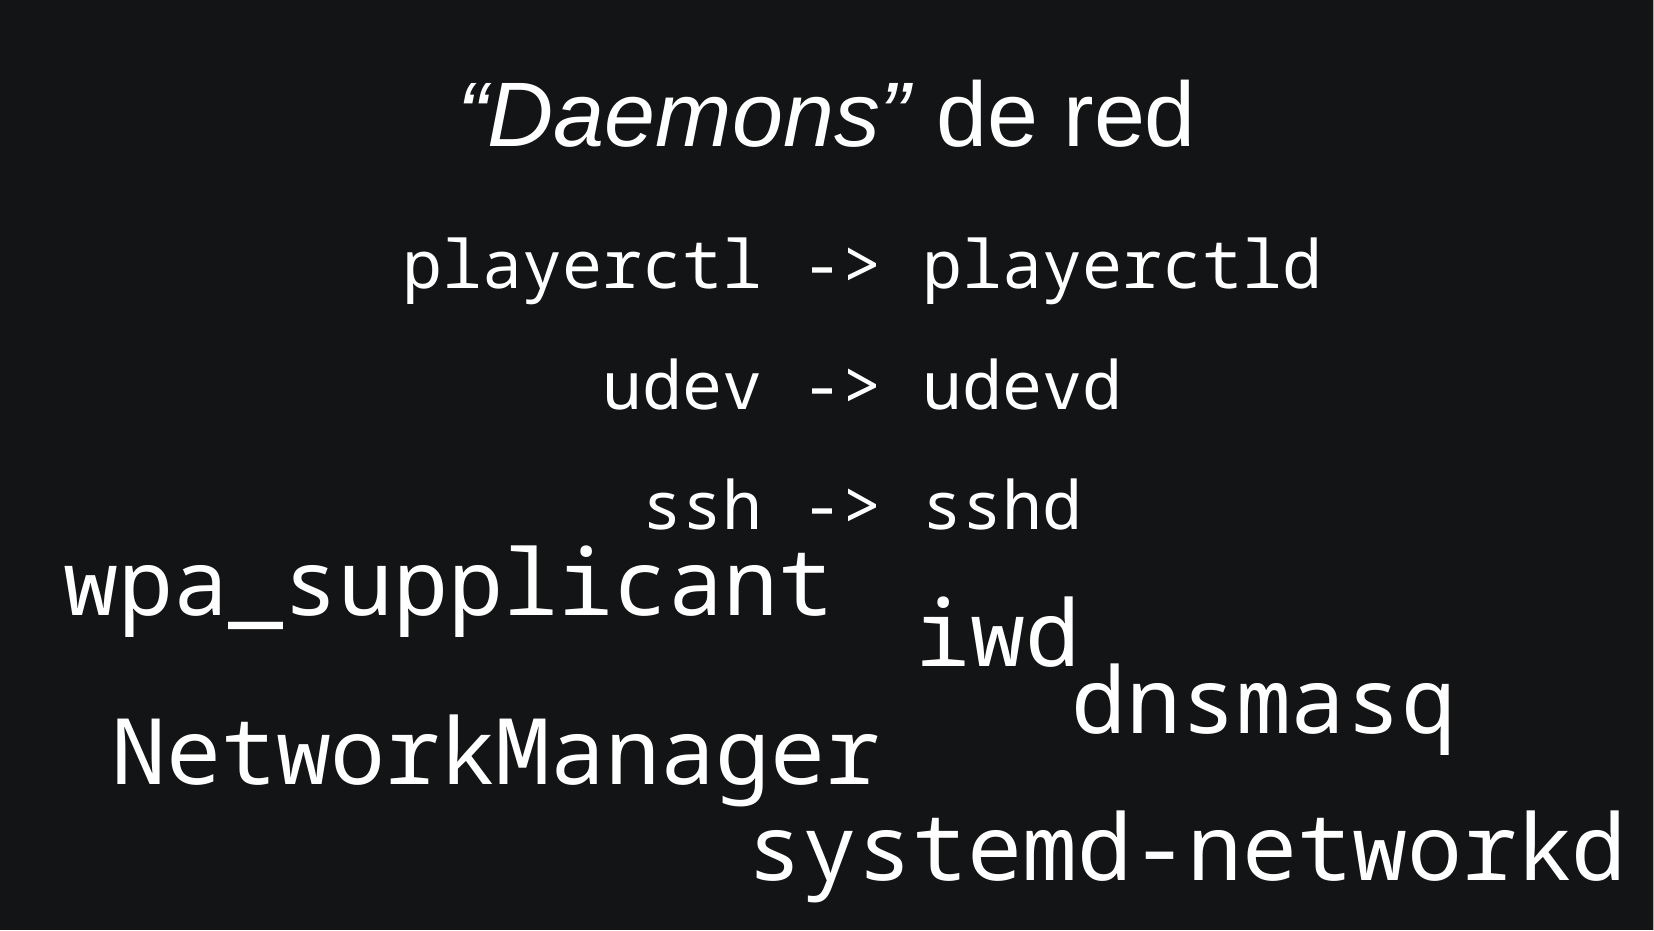

# “Daemons” de red
playerctl -> playerctld
 udev -> udevd
 ssh -> sshd
wpa_supplicant
iwd
dnsmasq
NetworkManager
systemd-networkd